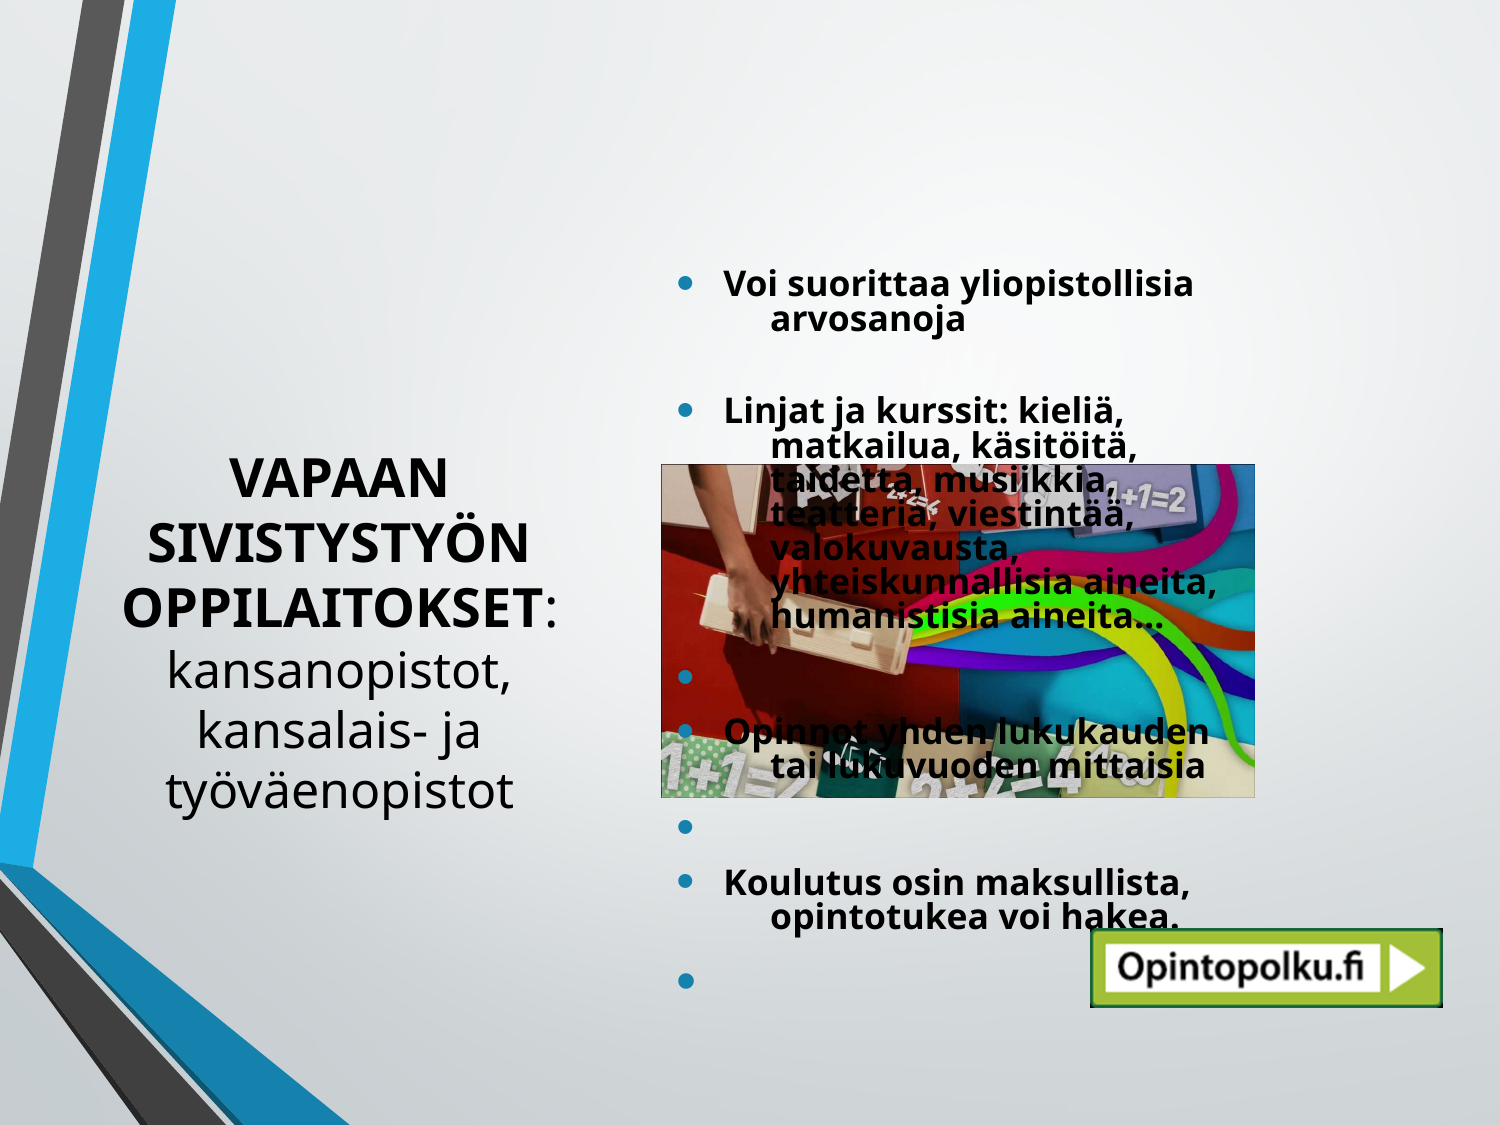

# VAPAAN SIVISTYSTYÖN OPPILAITOKSET: kansanopistot, kansalais- ja työväenopistot
Voi suorittaa yliopistollisia arvosanoja
Linjat ja kurssit: kieliä,   matkailua, käsitöitä, taidetta, musiikkia, teatteria, viestintää,    valokuvausta, yhteiskunnallisia aineita, humanistisia aineita…
Opinnot yhden lukukauden tai lukuvuoden mittaisia
Koulutus osin maksullista, opintotukea voi hakea.